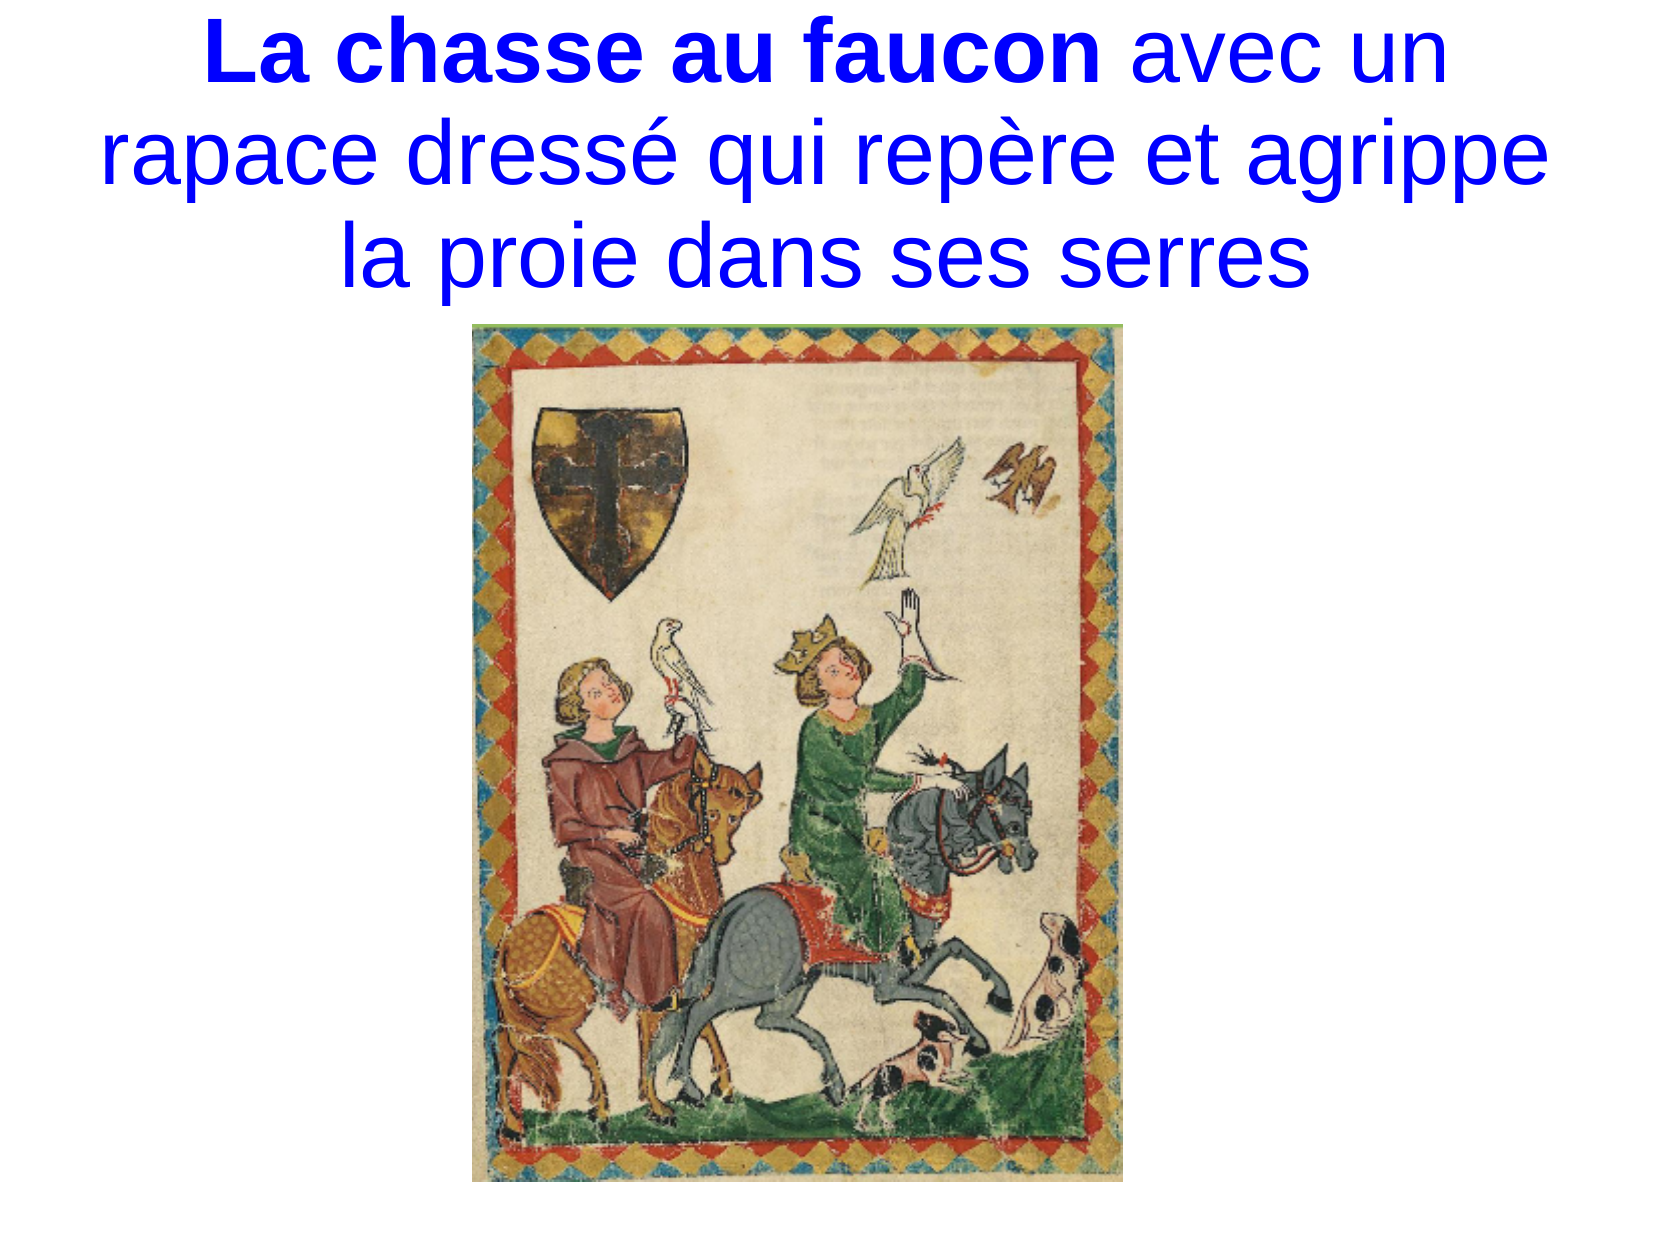

# La chasse au faucon avec un rapace dressé qui repère et agrippe la proie dans ses serres